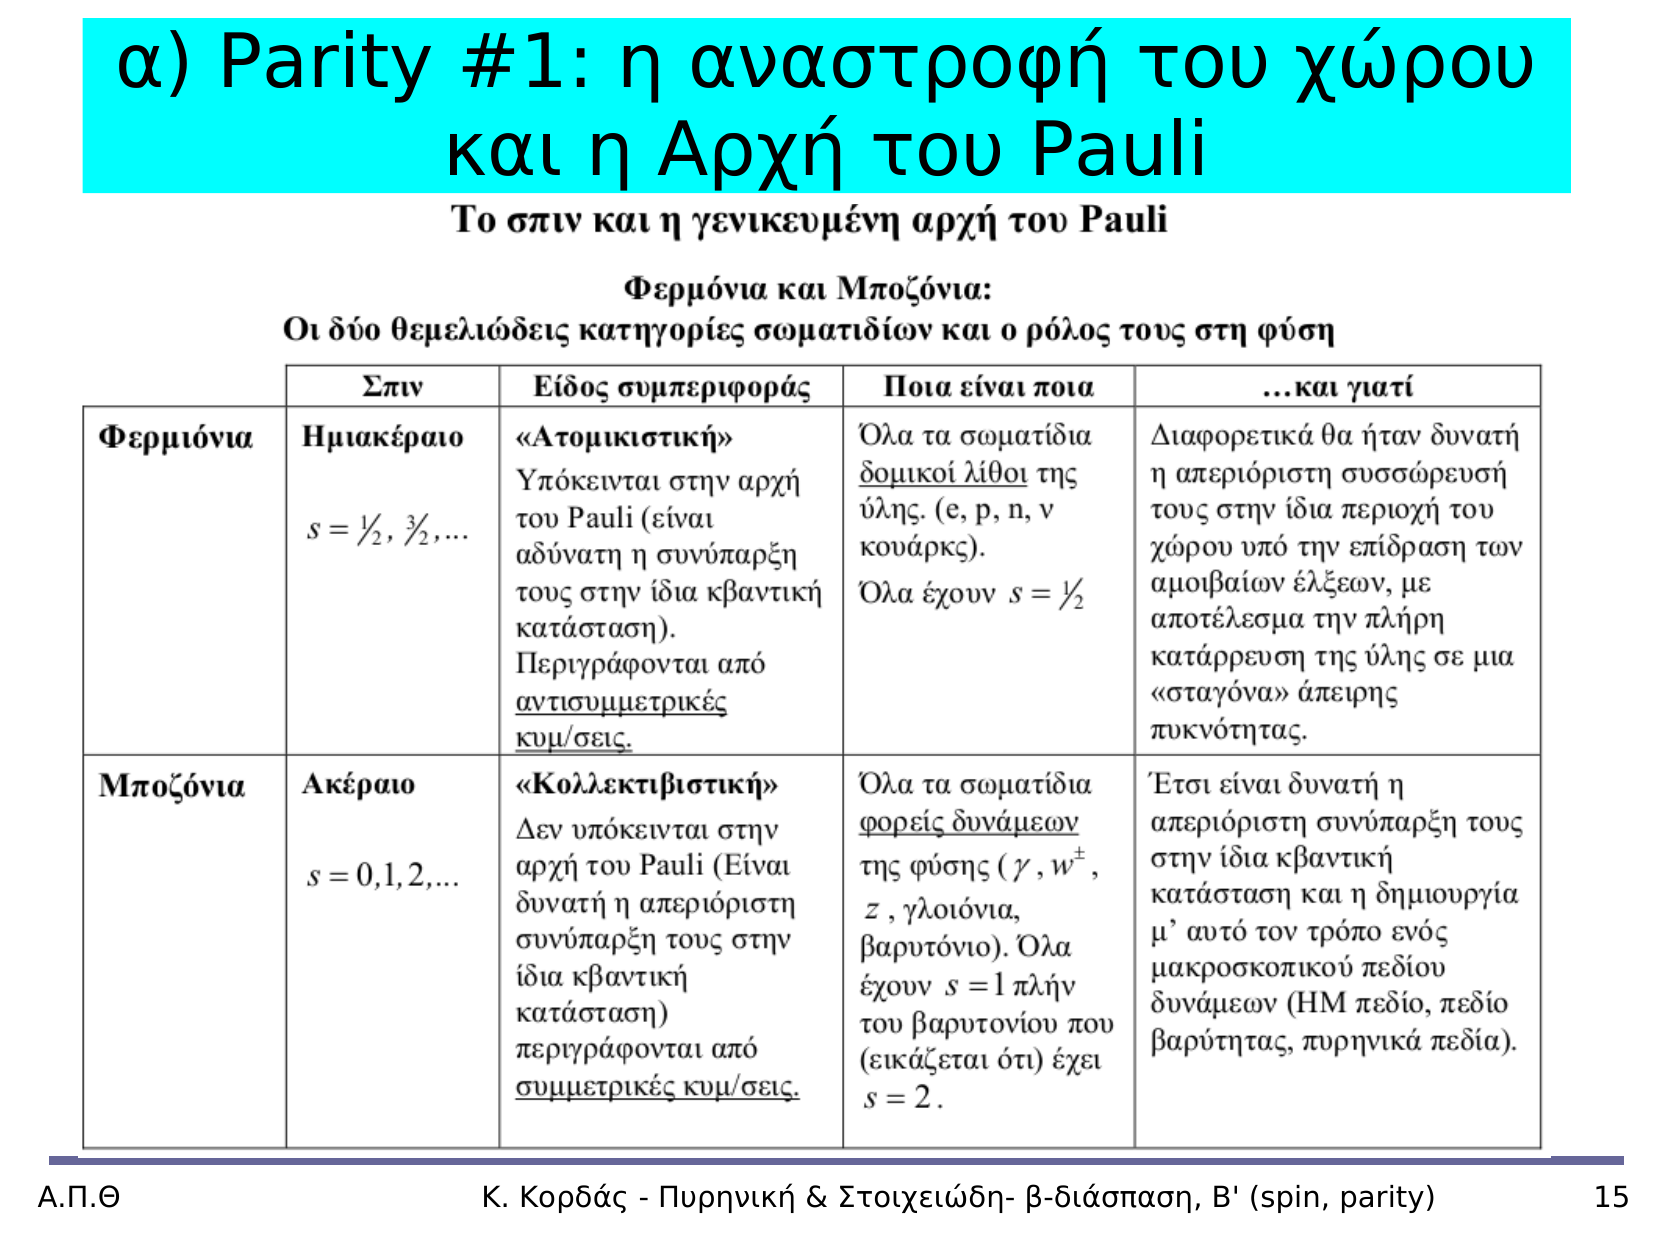

# α) Parity #1: η αναστροφή του χώρου και η Αρχή του Pauli
Α.Π.Θ
Κ. Κορδάς - Πυρηνική & Στοιχειώδη- β-διάσπαση, B' (spin, parity)
15